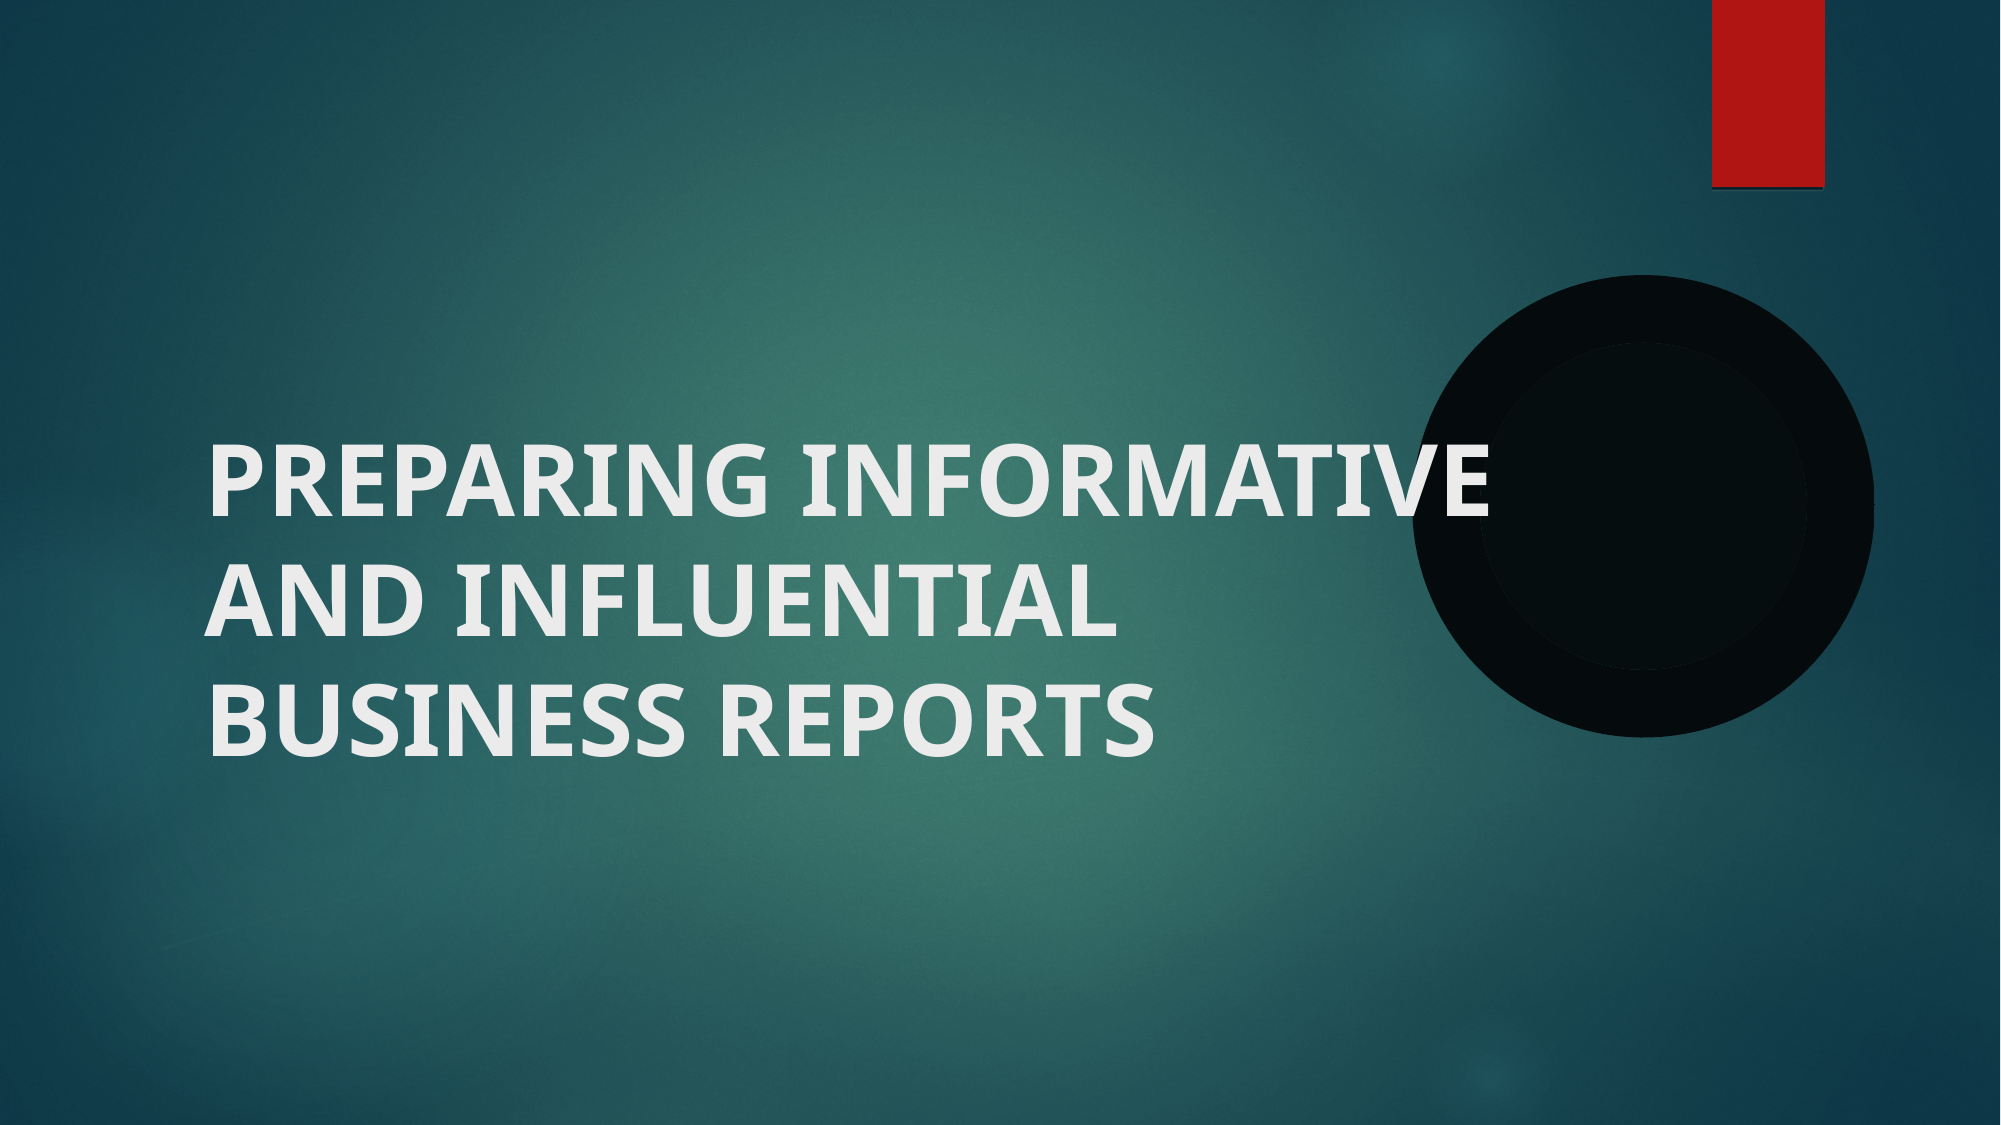

# PREPARING INFORMATIVE AND INFLUENTIAL BUSINESS REPORTS